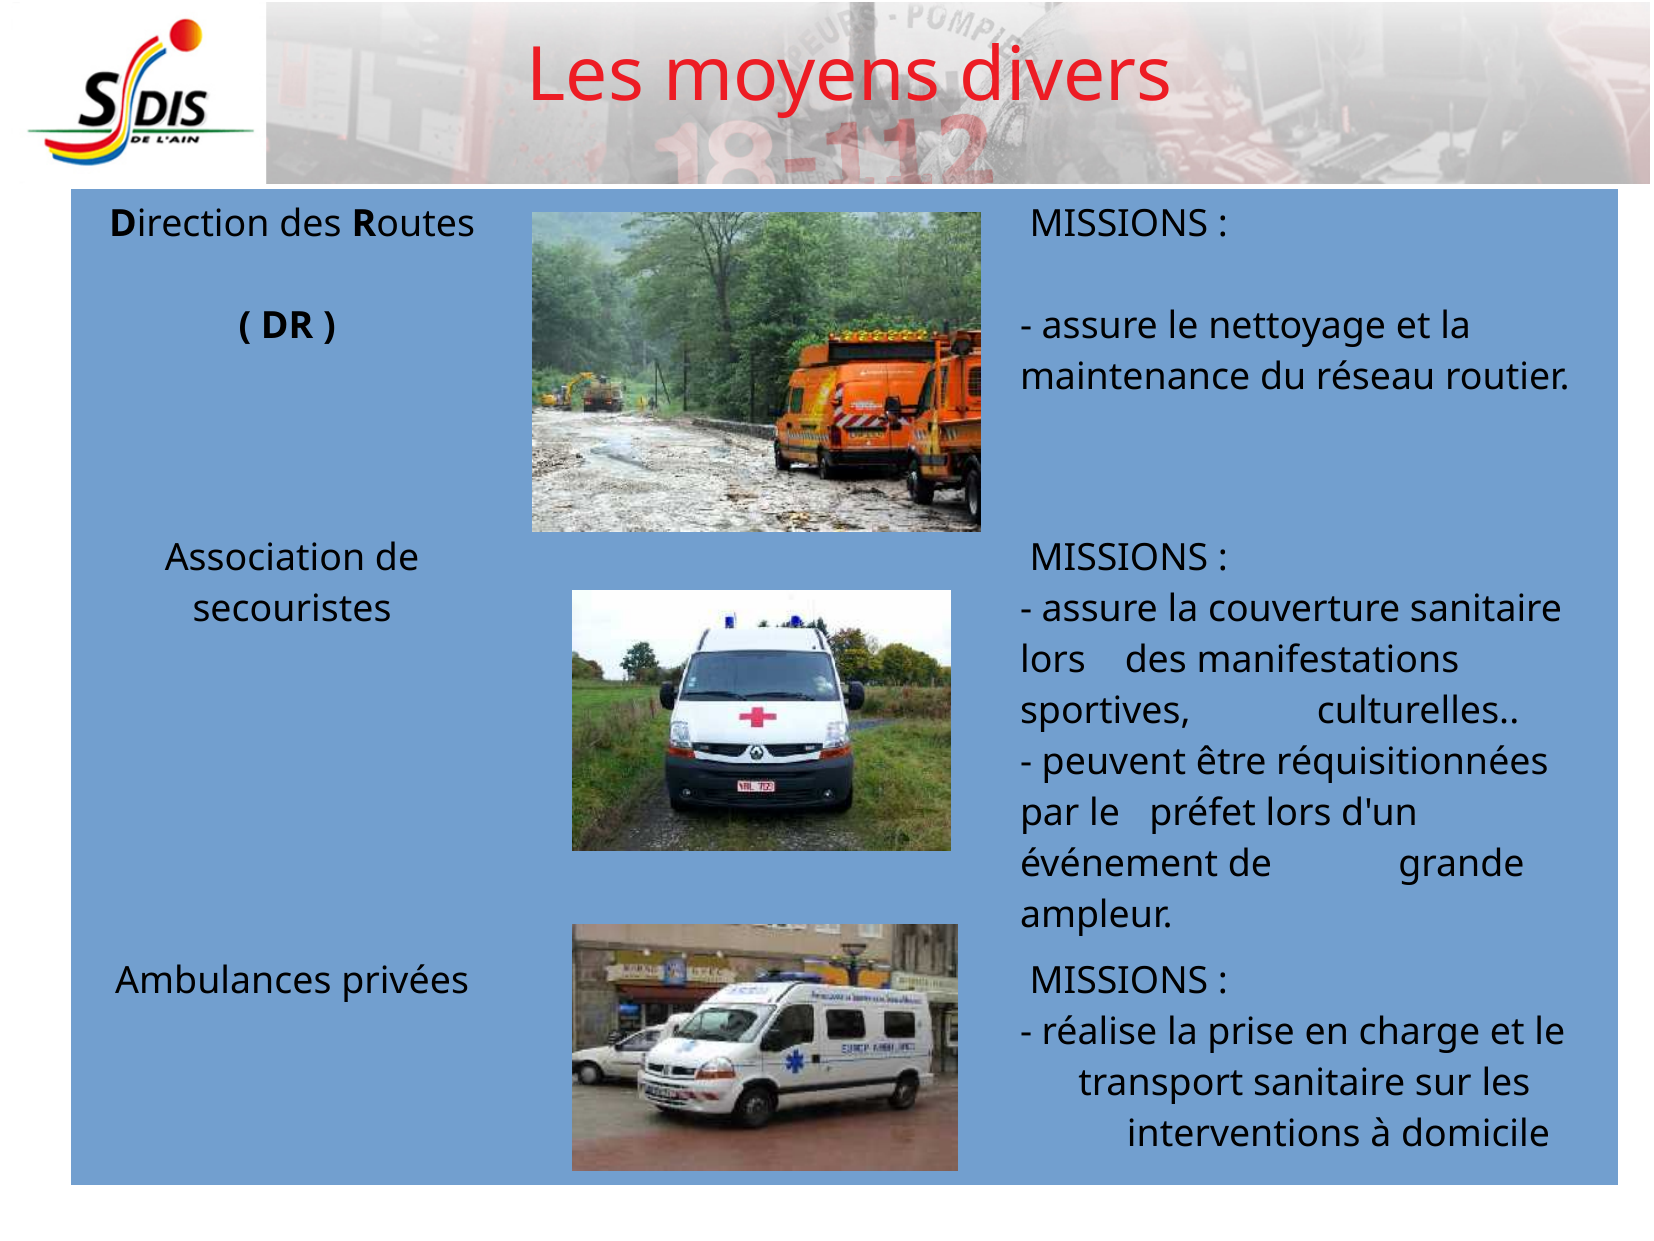

# Les moyens divers
| Direction des Routes ( DR ) | | MISSIONS : - assure le nettoyage et la maintenance du réseau routier. |
| --- | --- | --- |
| Association de secouristes | | MISSIONS : - assure la couverture sanitaire lors des manifestations sportives, culturelles.. - peuvent être réquisitionnées par le préfet lors d'un événement de grande ampleur. |
| Ambulances privées | | MISSIONS : - réalise la prise en charge et le transport sanitaire sur les interventions à domicile |